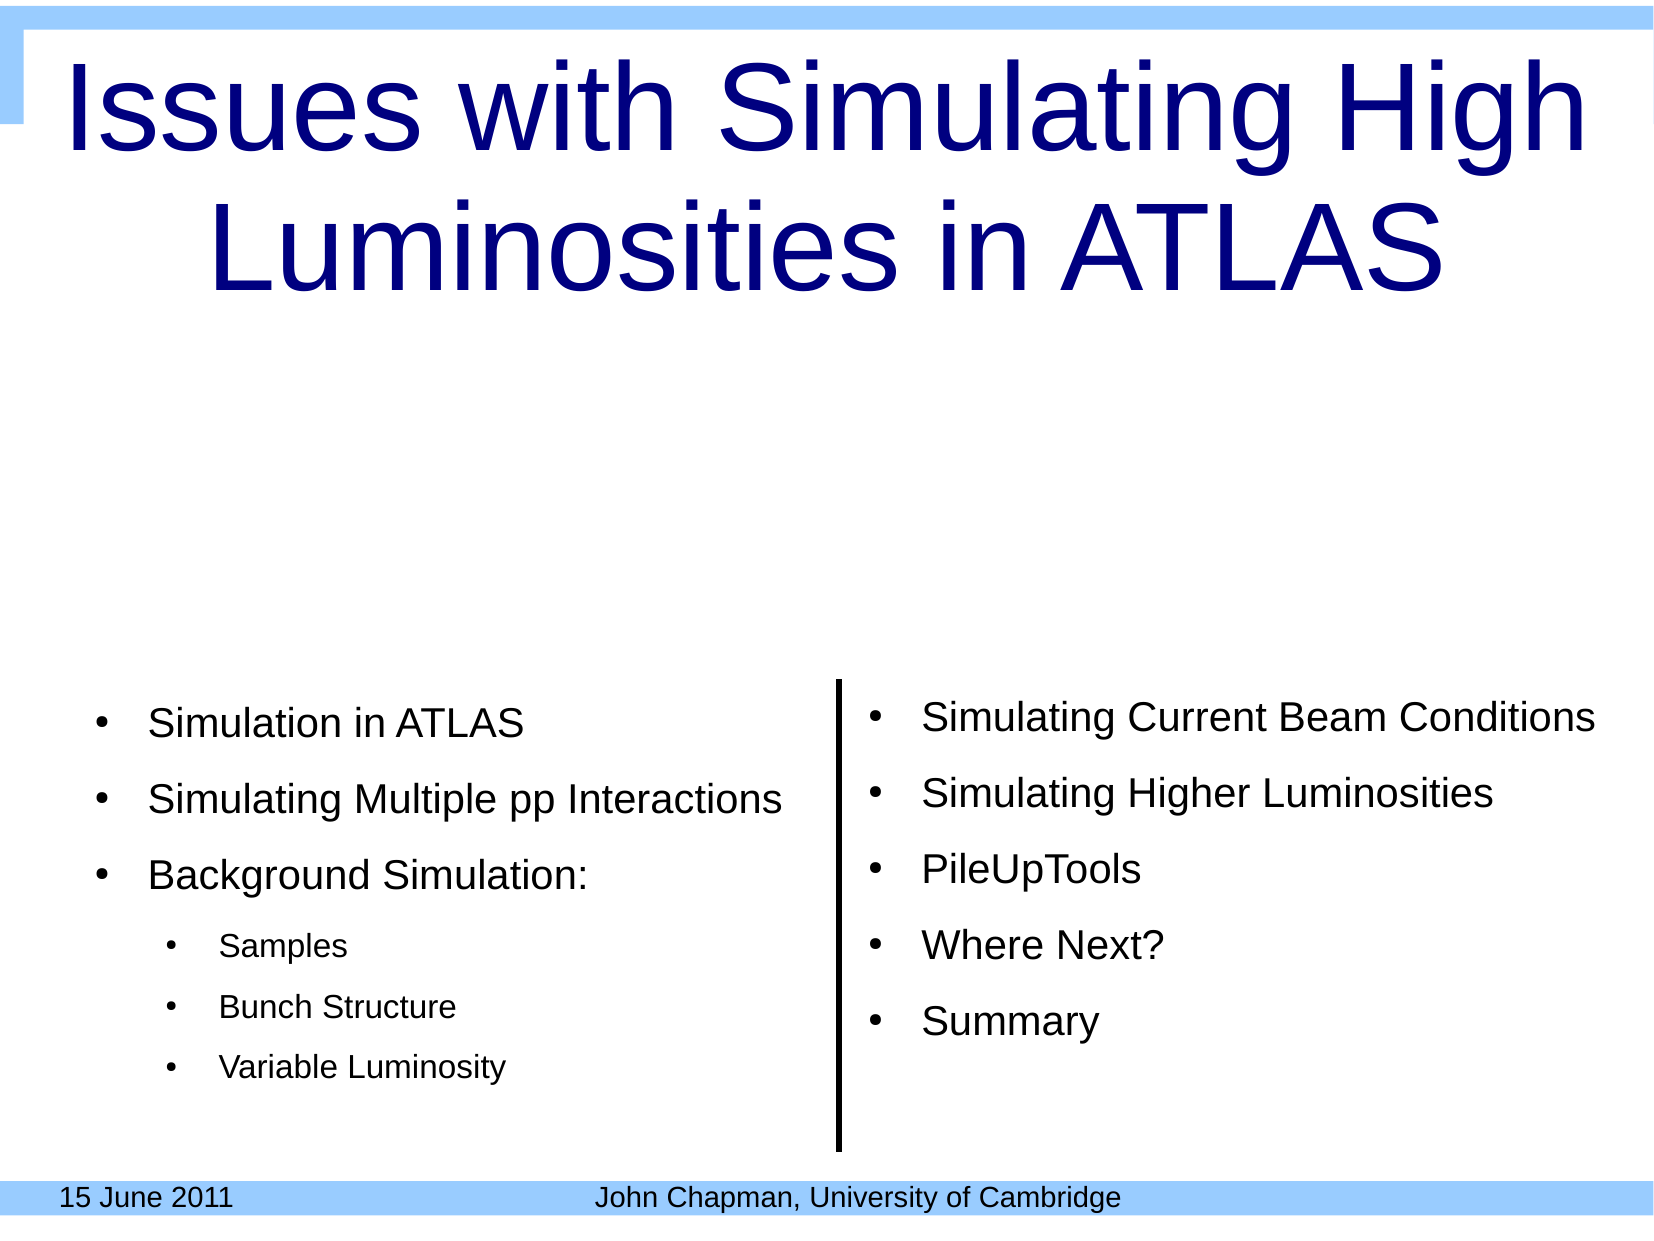

# Issues with Simulating High Luminosities in ATLAS
Simulating Current Beam Conditions
Simulating Higher Luminosities
PileUpTools
Where Next?
Summary
Simulation in ATLAS
Simulating Multiple pp Interactions
Background Simulation:
Samples
Bunch Structure
Variable Luminosity